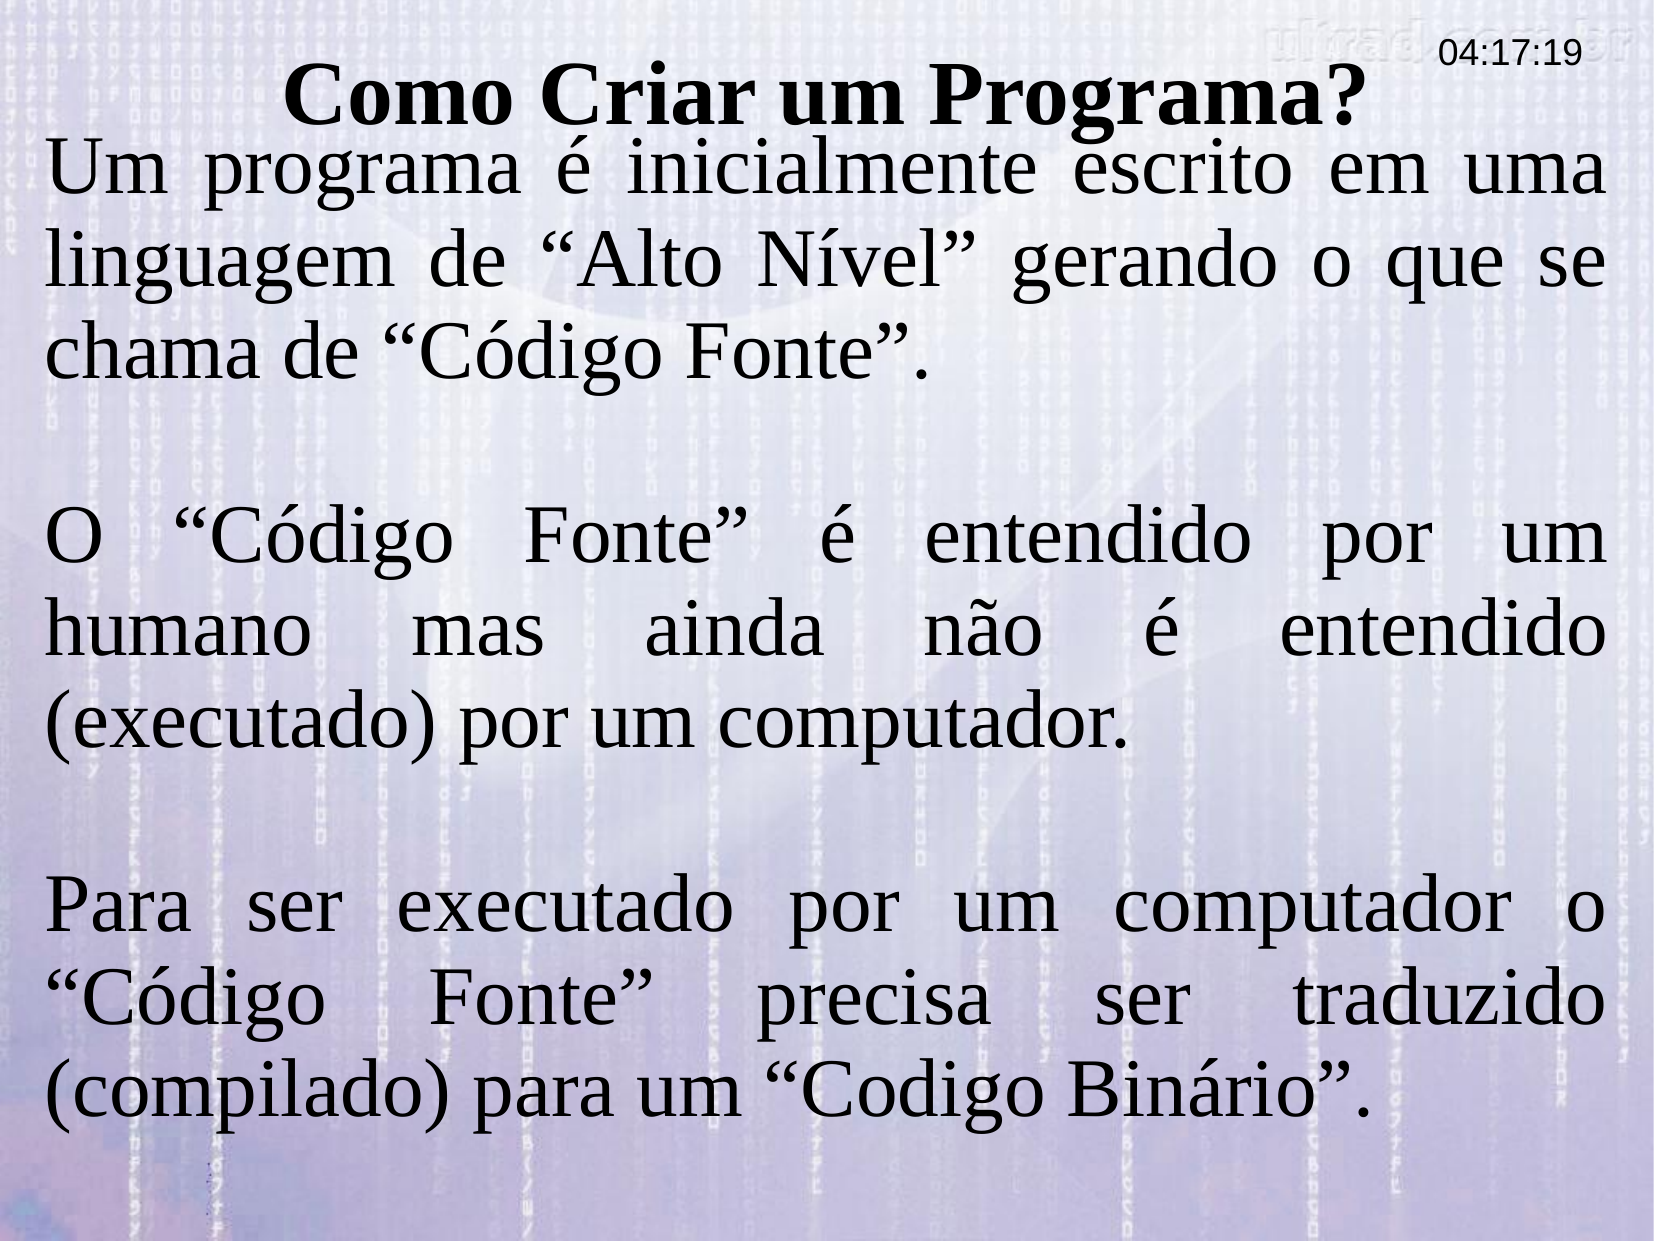

03:10:27
Como Criar um Programa?
Um programa é inicialmente escrito em uma linguagem de “Alto Nível” gerando o que se chama de “Código Fonte”.
O “Código Fonte” é entendido por um humano mas ainda não é entendido (executado) por um computador.
Para ser executado por um computador o “Código Fonte” precisa ser traduzido (compilado) para um “Codigo Binário”.